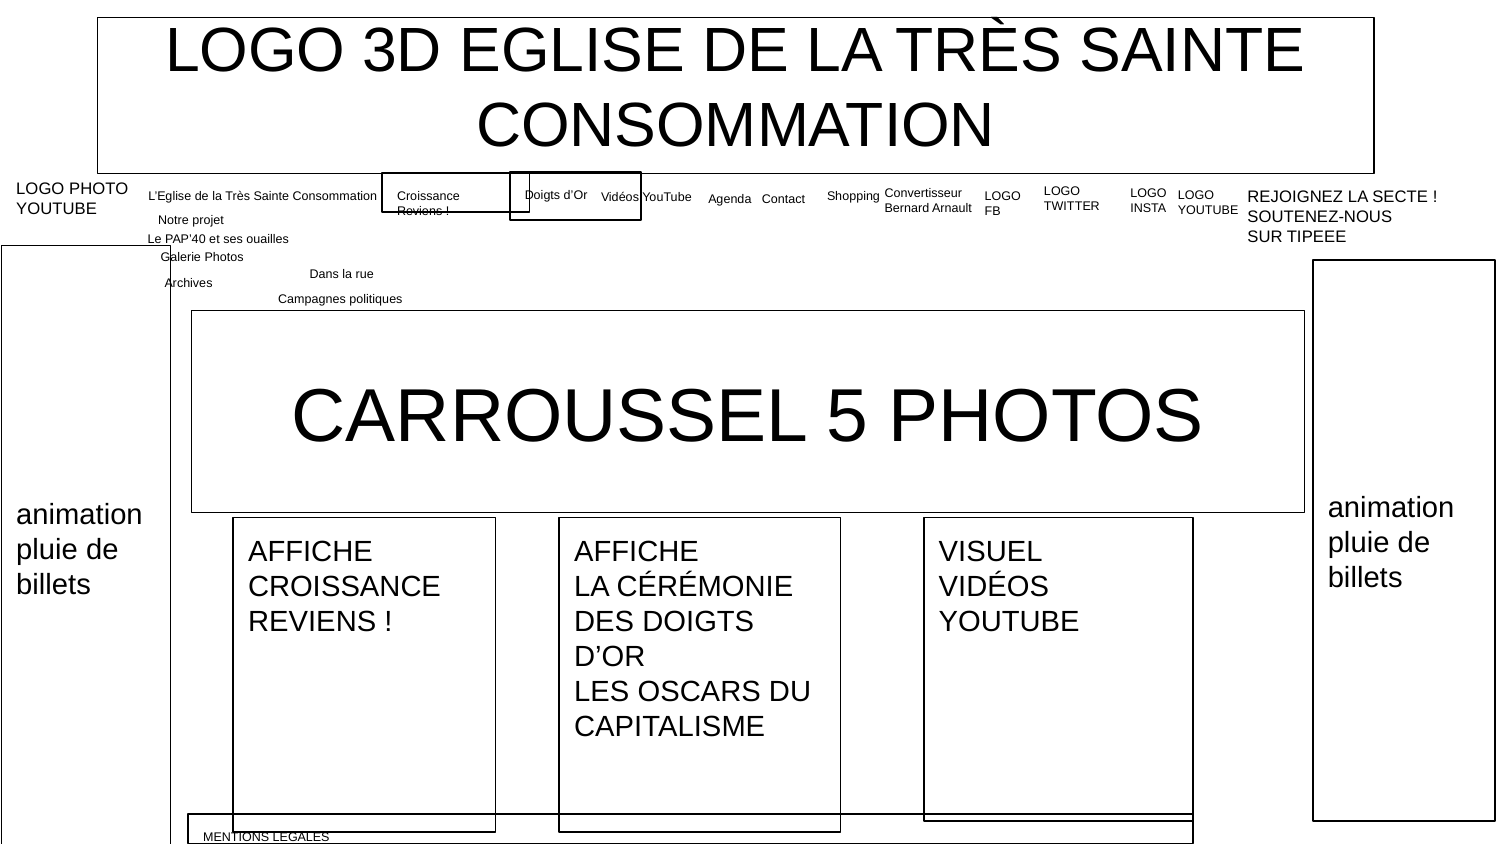

# LOGO 3D EGLISE DE LA TRÈS SAINTE CONSOMMATION
LOGO PHOTO YOUTUBE
LOGO TWITTER
Convertisseur Bernard Arnault
LOGO INSTA
REJOIGNEZ LA SECTE !
SOUTENEZ-NOUS
SUR TIPEEE
LOGO YOUTUBE
Doigts d’Or
L’Eglise de la Très Sainte Consommation
Croissance Reviens !
Shopping
LOGO FB
Vidéos YouTube
Contact
Agenda
Notre projet
Le PAP’40 et ses ouailles
Galerie Photos
animationpluie de billets
Dans la rue
Archives
animation pluie de billets
Campagnes politiques
CARROUSSEL 5 PHOTOS
AFFICHE CROISSANCE REVIENS !
AFFICHE
LA CÉRÉMONIE DES DOIGTS D’OR
LES OSCARS DU CAPITALISME
VISUEL
VIDÉOS
YOUTUBE
MENTIONS LEGALES